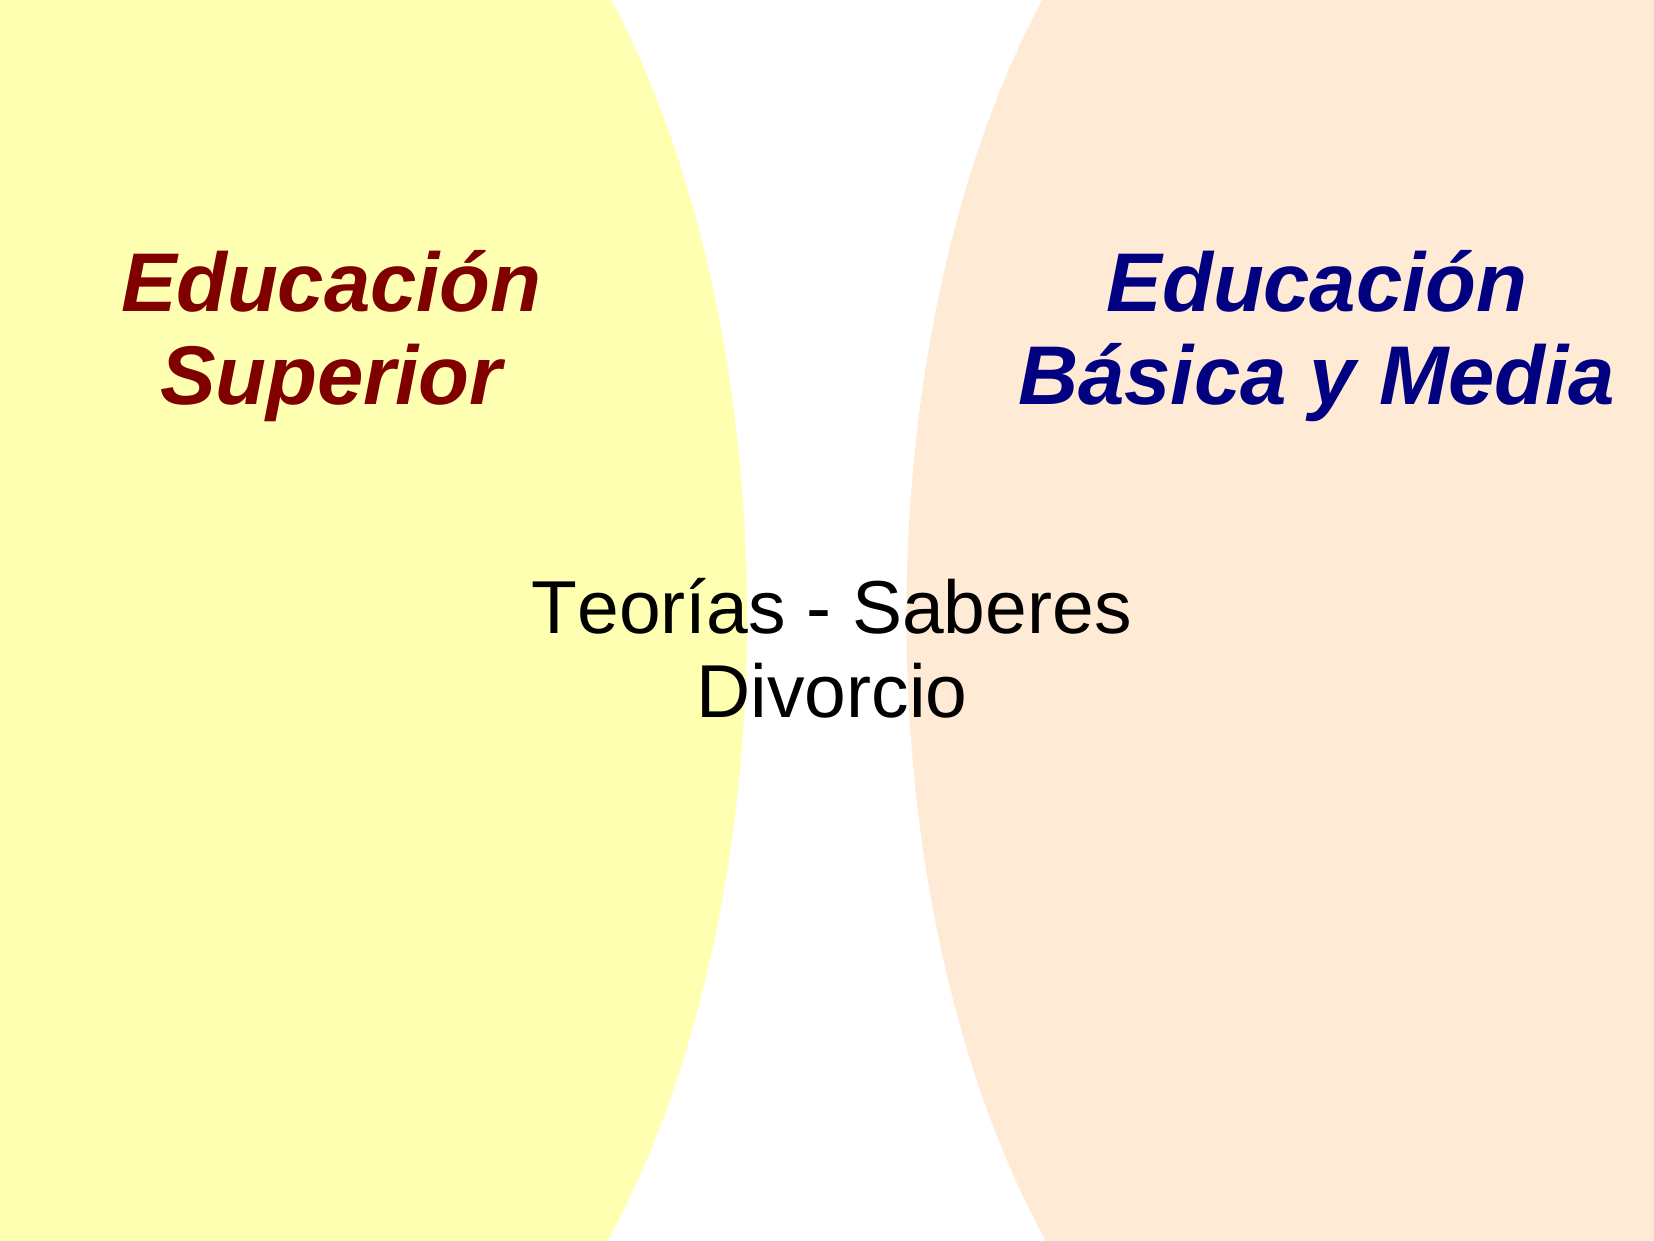

Educación
Superior
Educación
Básica y Media
Teorías - Saberes
Divorcio